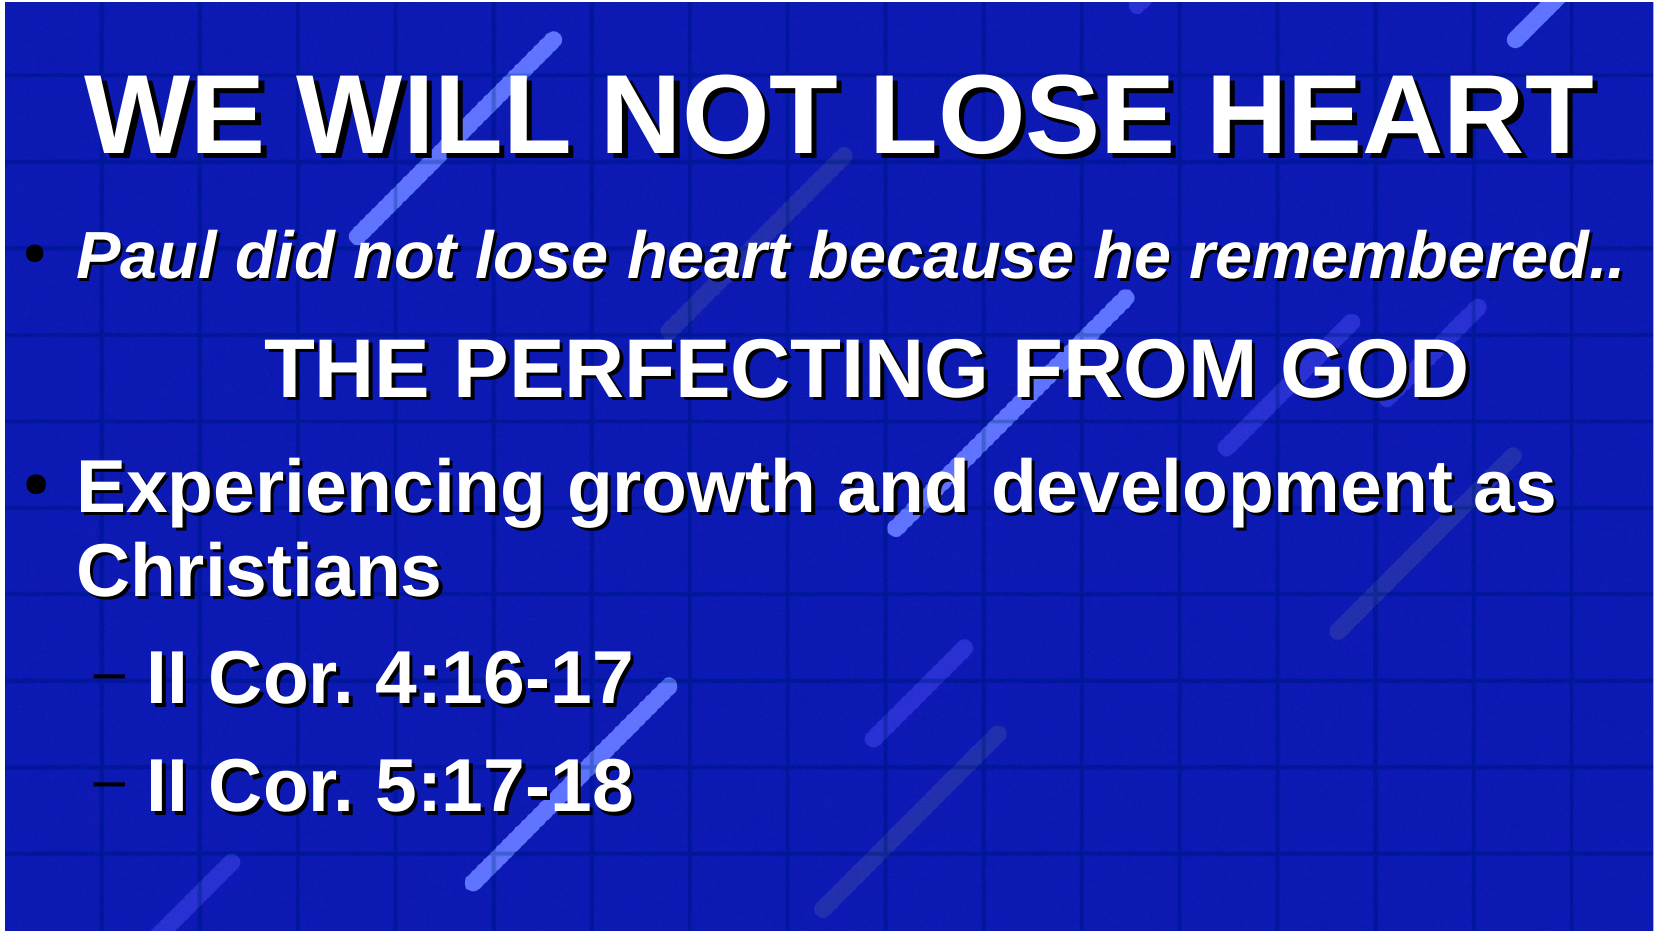

# WE WILL NOT LOSE HEART
Paul did not lose heart because he remembered..
THE PERFECTING FROM GOD
Experiencing growth and development as Christians
II Cor. 4:16-17
II Cor. 5:17-18